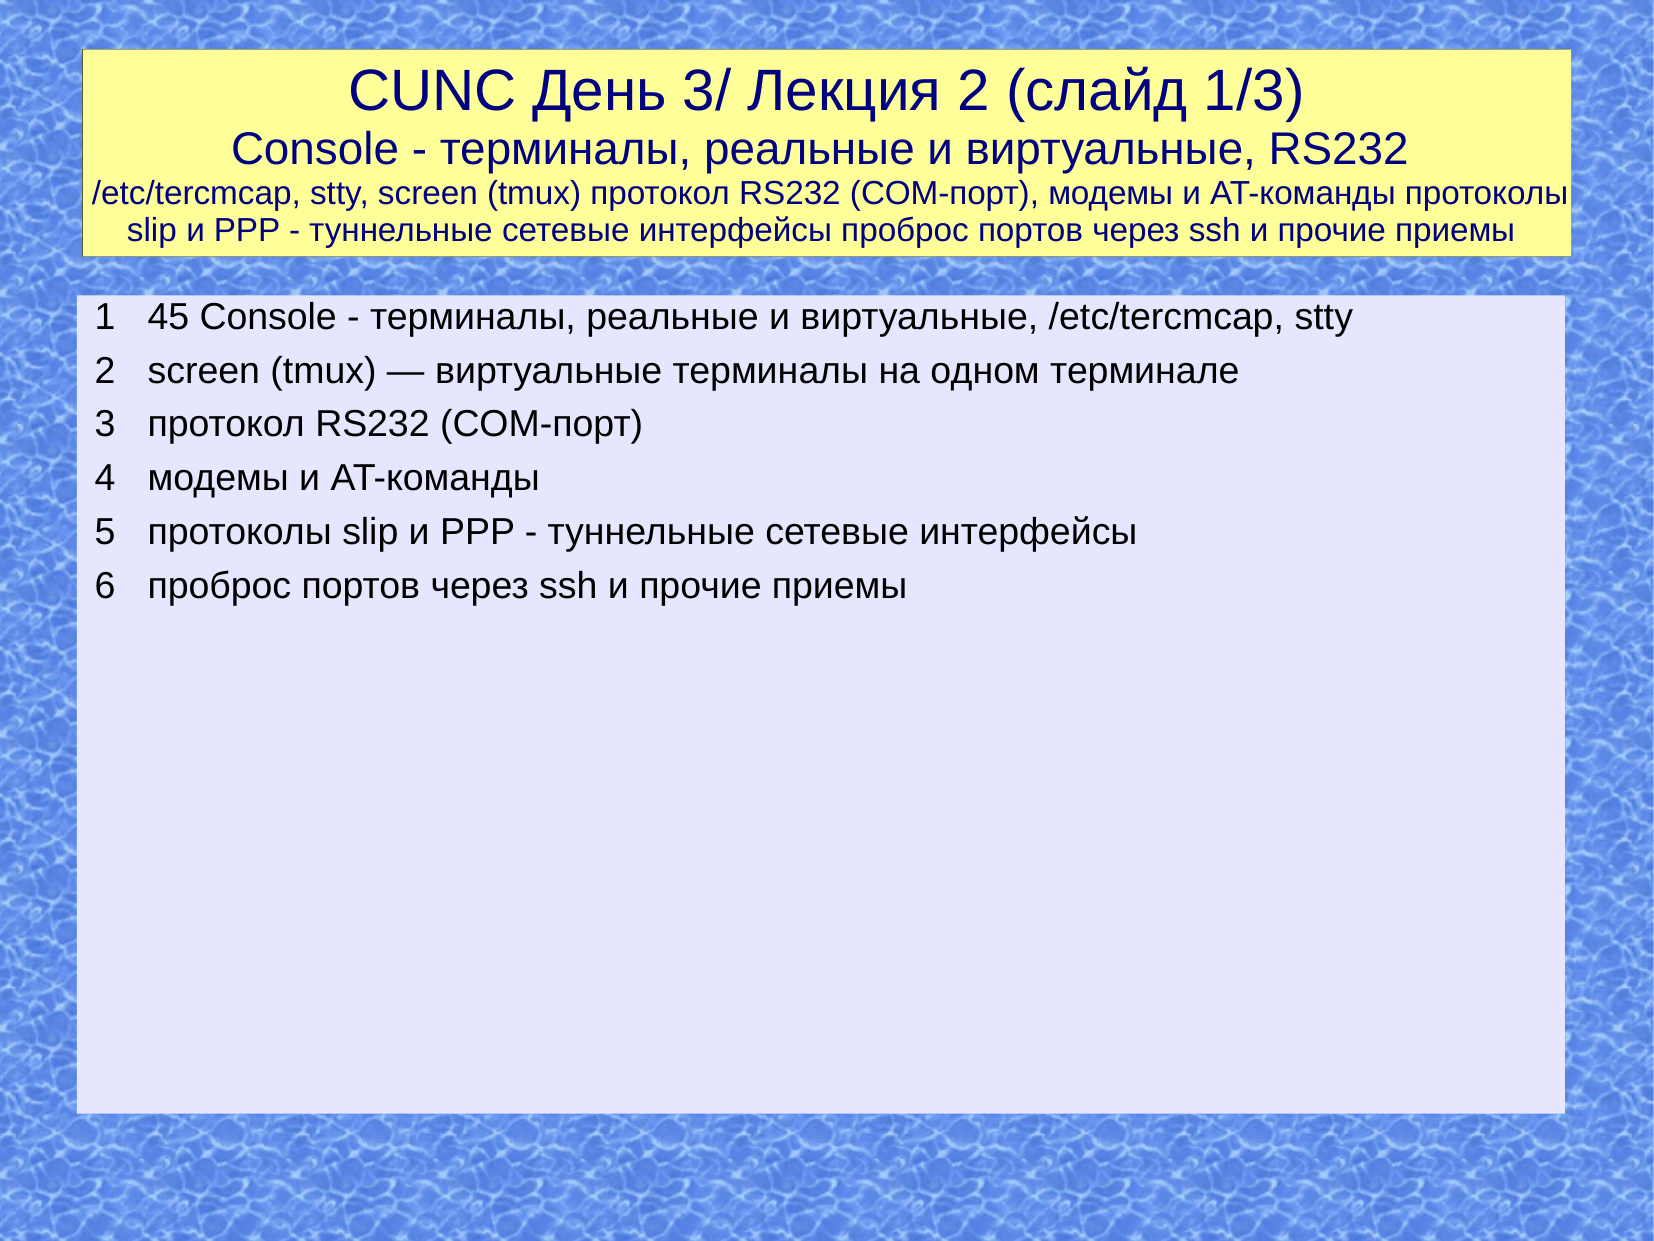

# CUNC День 3/ Лекция 2 (слайд 1/3) Console - терминалы, реальные и виртуальные, RS232 /etc/tercmcap, stty, screen (tmux) протокол RS232 (COM-порт), модемы и AT-команды протоколы slip и PPP - туннельные сетевые интерфейсы проброс портов через ssh и прочие приемы
45 Console - терминалы, реальные и виртуальные, /etc/tercmcap, stty
screen (tmux) — виртуальные терминалы на одном терминале
протокол RS232 (COM-порт)
модемы и AT-команды
протоколы slip и PPP - туннельные сетевые интерфейсы
проброс портов через ssh и прочие приемы